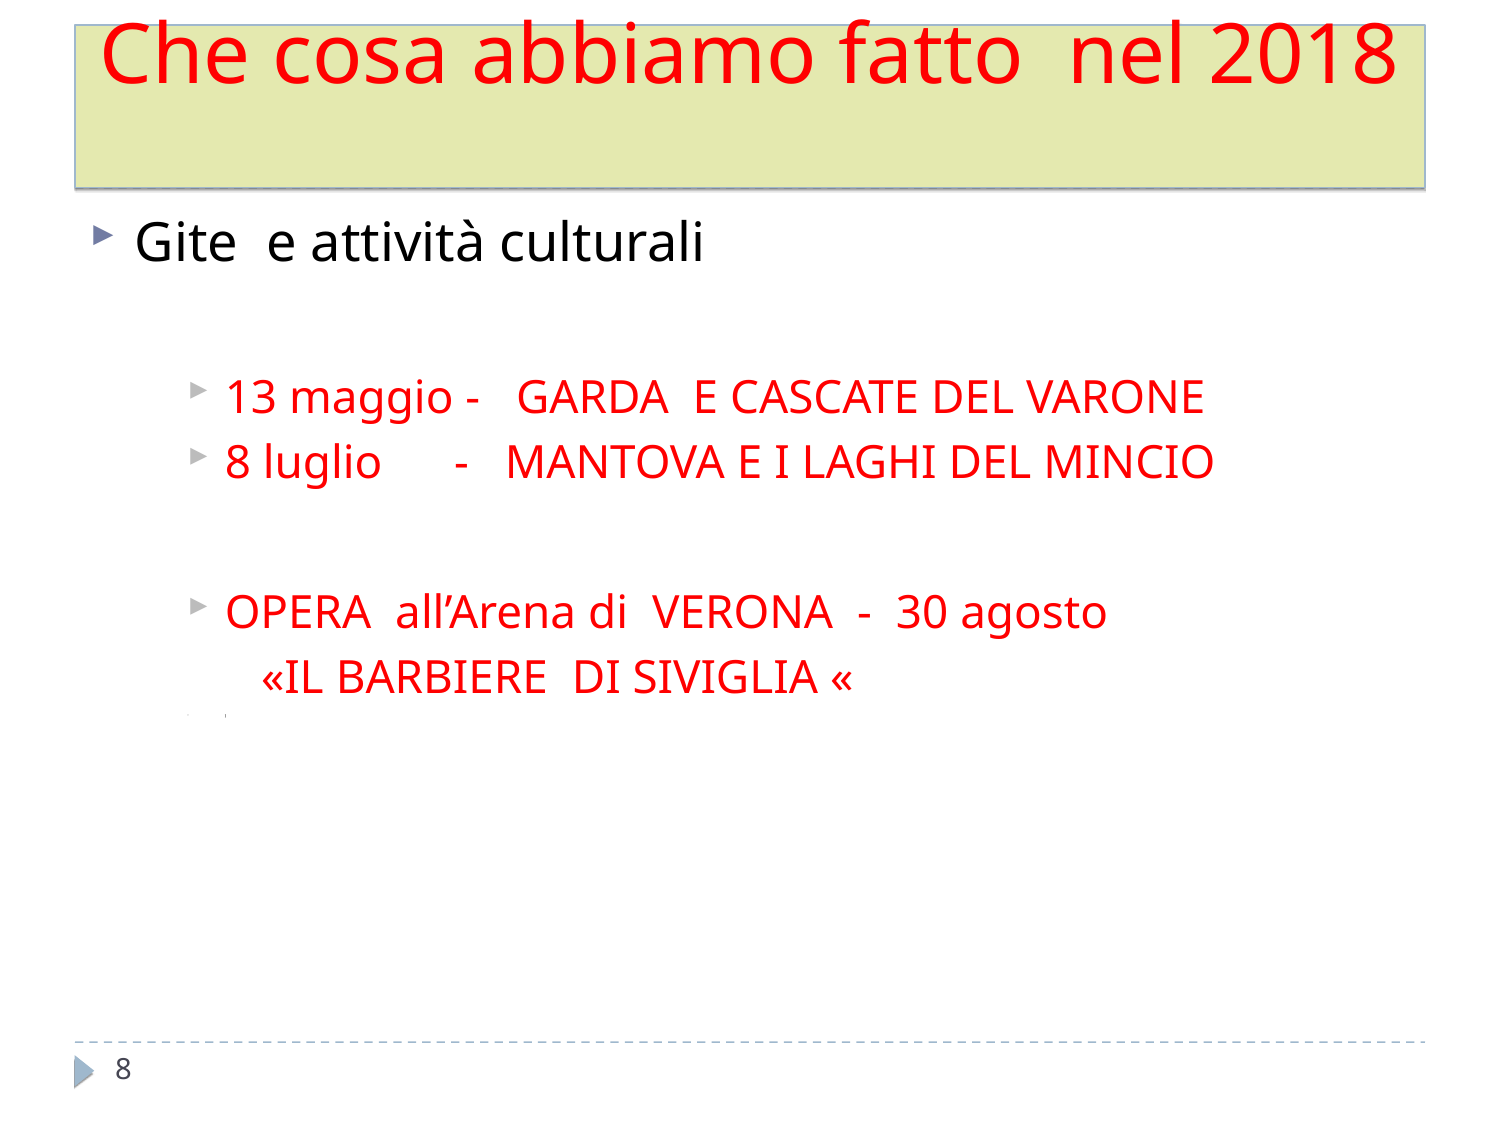

# Che cosa abbiamo fatto nel 2018
Gite e attività culturali
13 maggio - GARDA E CASCATE DEL VARONE
8 luglio - MANTOVA E I LAGHI DEL MINCIO
OPERA all’Arena di VERONA - 30 agosto
 	«IL BARBIERE DI SIVIGLIA «
)